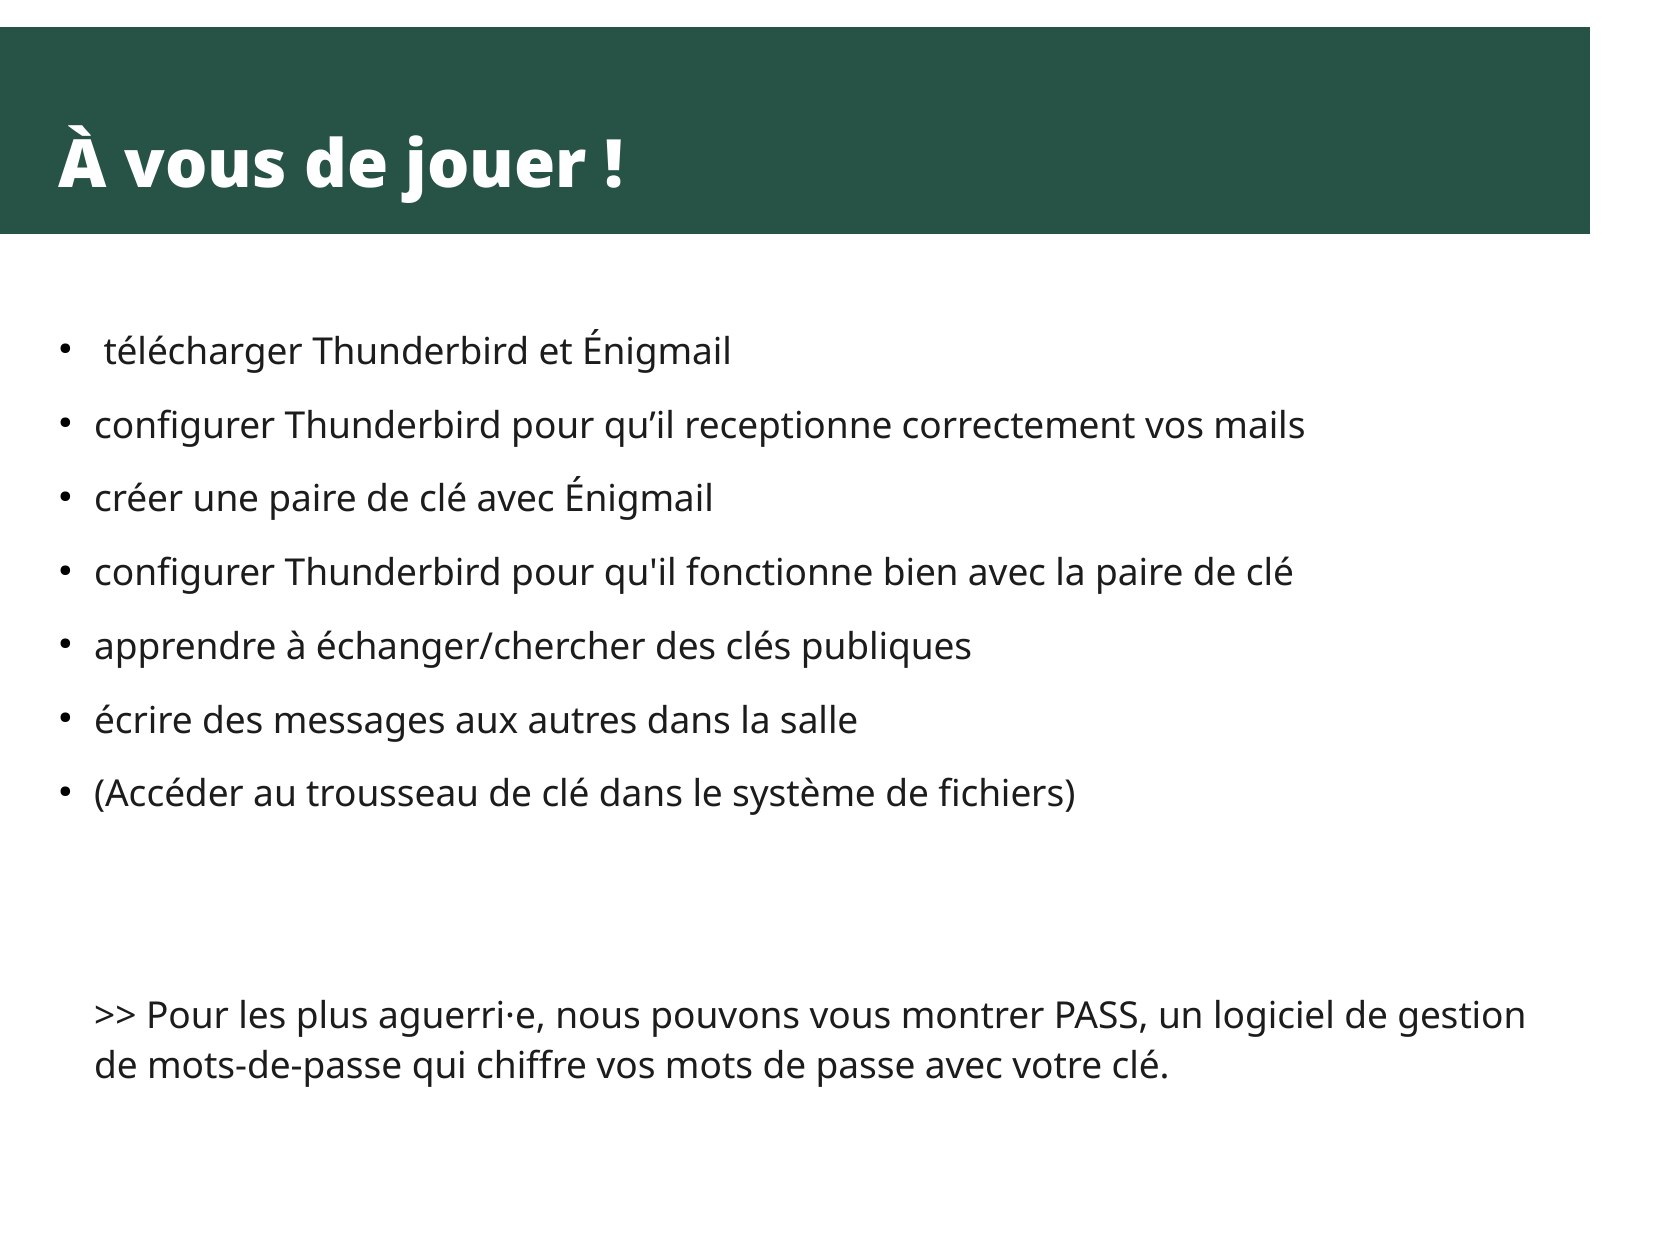

# À vous de jouer !
 télécharger Thunderbird et Énigmail
configurer Thunderbird pour qu’il receptionne correctement vos mails
créer une paire de clé avec Énigmail
configurer Thunderbird pour qu'il fonctionne bien avec la paire de clé
apprendre à échanger/chercher des clés publiques
écrire des messages aux autres dans la salle
(Accéder au trousseau de clé dans le système de fichiers)
>> Pour les plus aguerri·e, nous pouvons vous montrer PASS, un logiciel de gestion de mots-de-passe qui chiffre vos mots de passe avec votre clé.